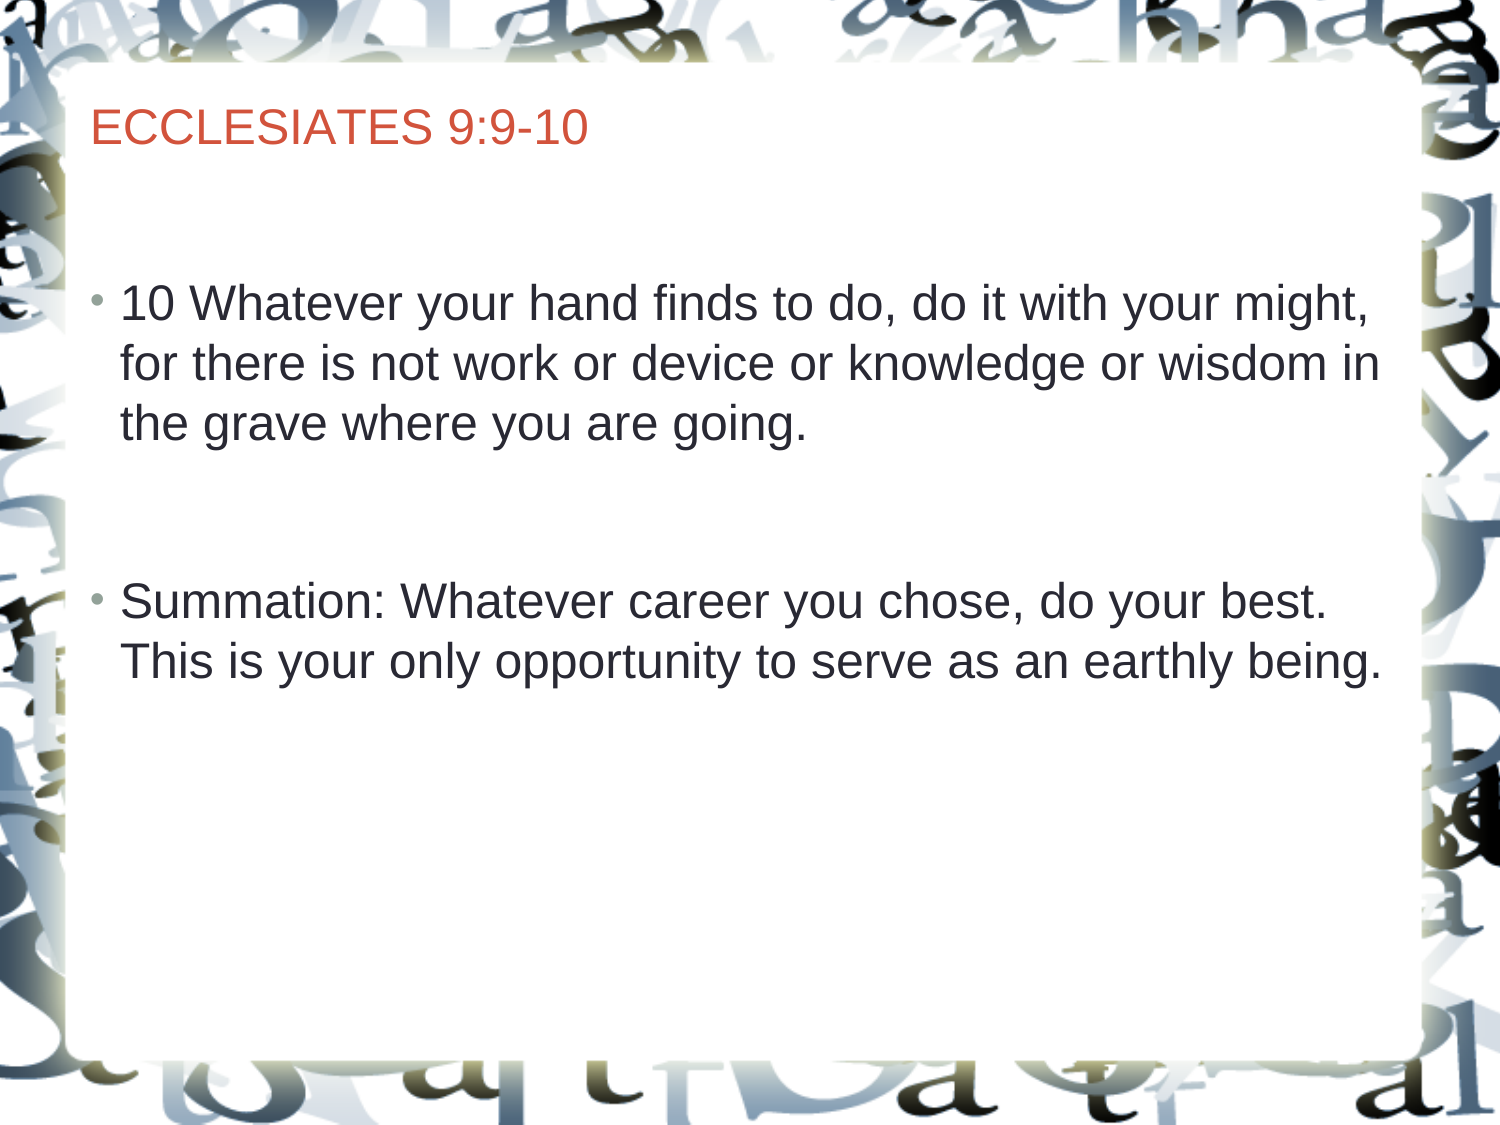

# ECCLESIATES 9:9-10
10 Whatever your hand finds to do, do it with your might, for there is not work or device or knowledge or wisdom in the grave where you are going.
Summation: Whatever career you chose, do your best. This is your only opportunity to serve as an earthly being.